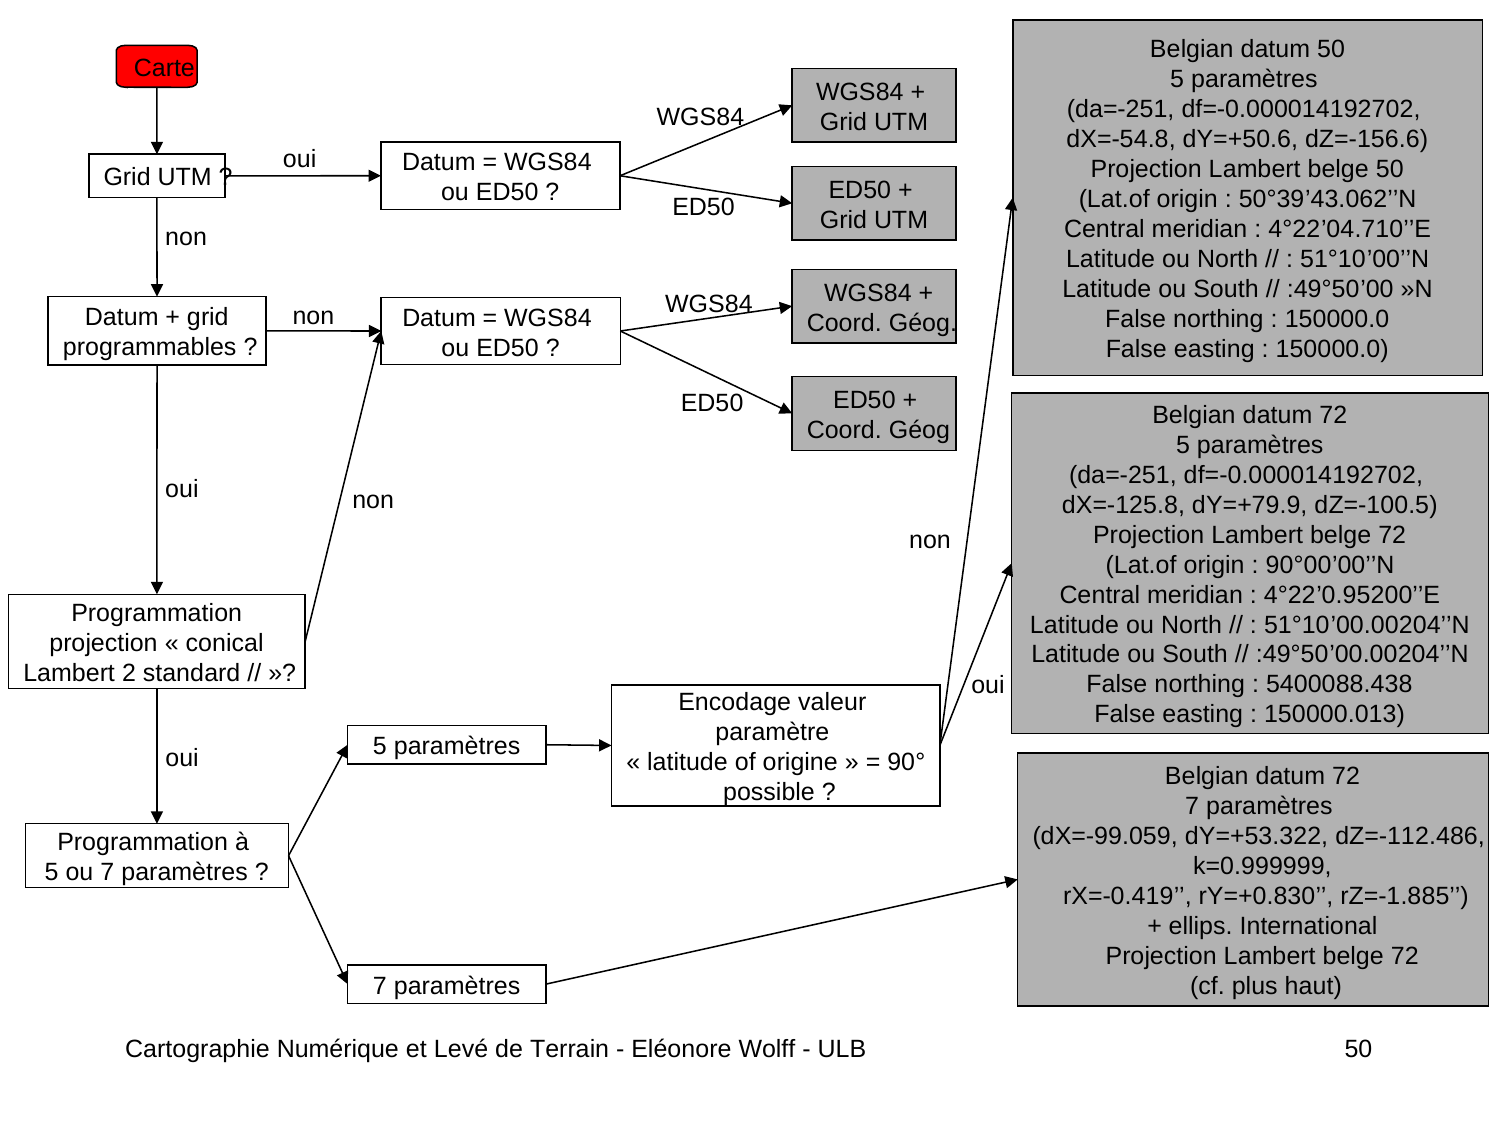

Belgian datum 50
5 paramètres
(da=-251, df=-0.000014192702,
dX=-54.8, dY=+50.6, dZ=-156.6)‏
Projection Lambert belge 50
(Lat.of origin : 50°39’43.062’’N
Central meridian : 4°22’04.710’’E
Latitude ou North // : 51°10’00’’N
Latitude ou South // :49°50’00 »N
False northing : 150000.0
False easting : 150000.0)‏
Carte
WGS84 +
Grid UTM
WGS84
oui
Datum = WGS84
ou ED50 ?
Grid UTM ?
ED50 +
Grid UTM
ED50
non
WGS84 +
Coord. Géog.
WGS84
non
Datum + grid
programmables ?
Datum = WGS84
ou ED50 ?
ED50 +
Coord. Géog
ED50
Belgian datum 72
5 paramètres
(da=-251, df=-0.000014192702,
dX=-125.8, dY=+79.9, dZ=-100.5)‏
Projection Lambert belge 72
(Lat.of origin : 90°00’00’’N
Central meridian : 4°22’0.95200’’E
Latitude ou North // : 51°10’00.00204’’N
Latitude ou South // :49°50’00.00204’’N
False northing : 5400088.438
False easting : 150000.013)‏
oui
non
non
Programmation
projection « conical
Lambert 2 standard // »?
oui
Encodage valeur
paramètre
« latitude of origine » = 90°
 possible ?
5 paramètres
oui
Belgian datum 72
7 paramètres
(dX=-99.059, dY=+53.322, dZ=-112.486,
k=0.999999,
 rX=-0.419’’, rY=+0.830’’, rZ=-1.885’’)‏
+ ellips. International
Projection Lambert belge 72
 (cf. plus haut)‏
Programmation à
5 ou 7 paramètres ?
7 paramètres
Cartographie Numérique et Levé de Terrain - Eléonore Wolff - ULB